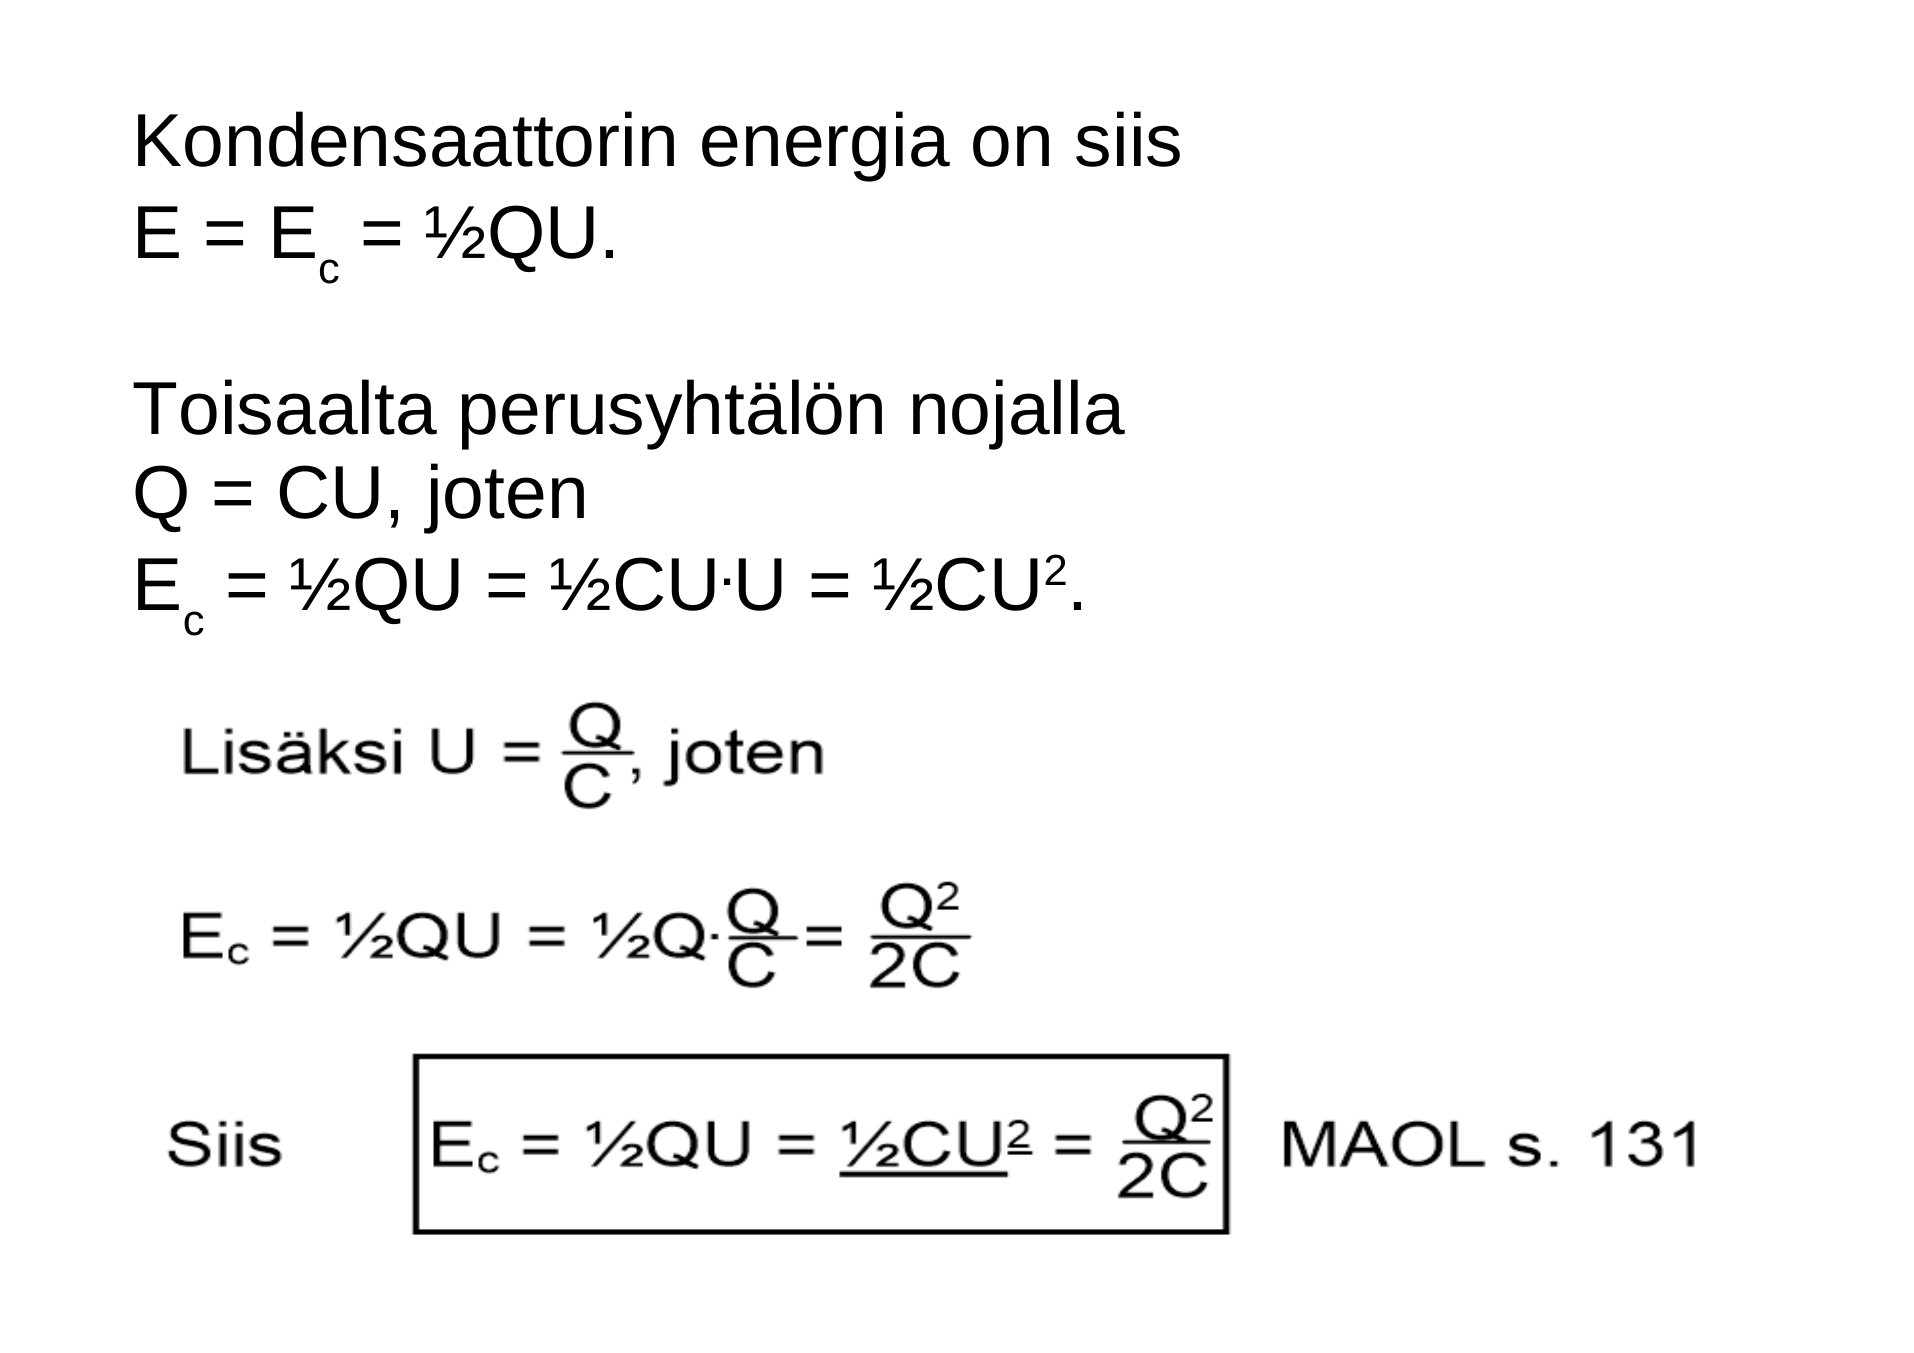

Kondensaattorin energia on siis
E = Ec = ½QU.
Toisaalta perusyhtälön nojalla
Q = CU, joten
Ec = ½QU = ½CU.U = ½CU2.